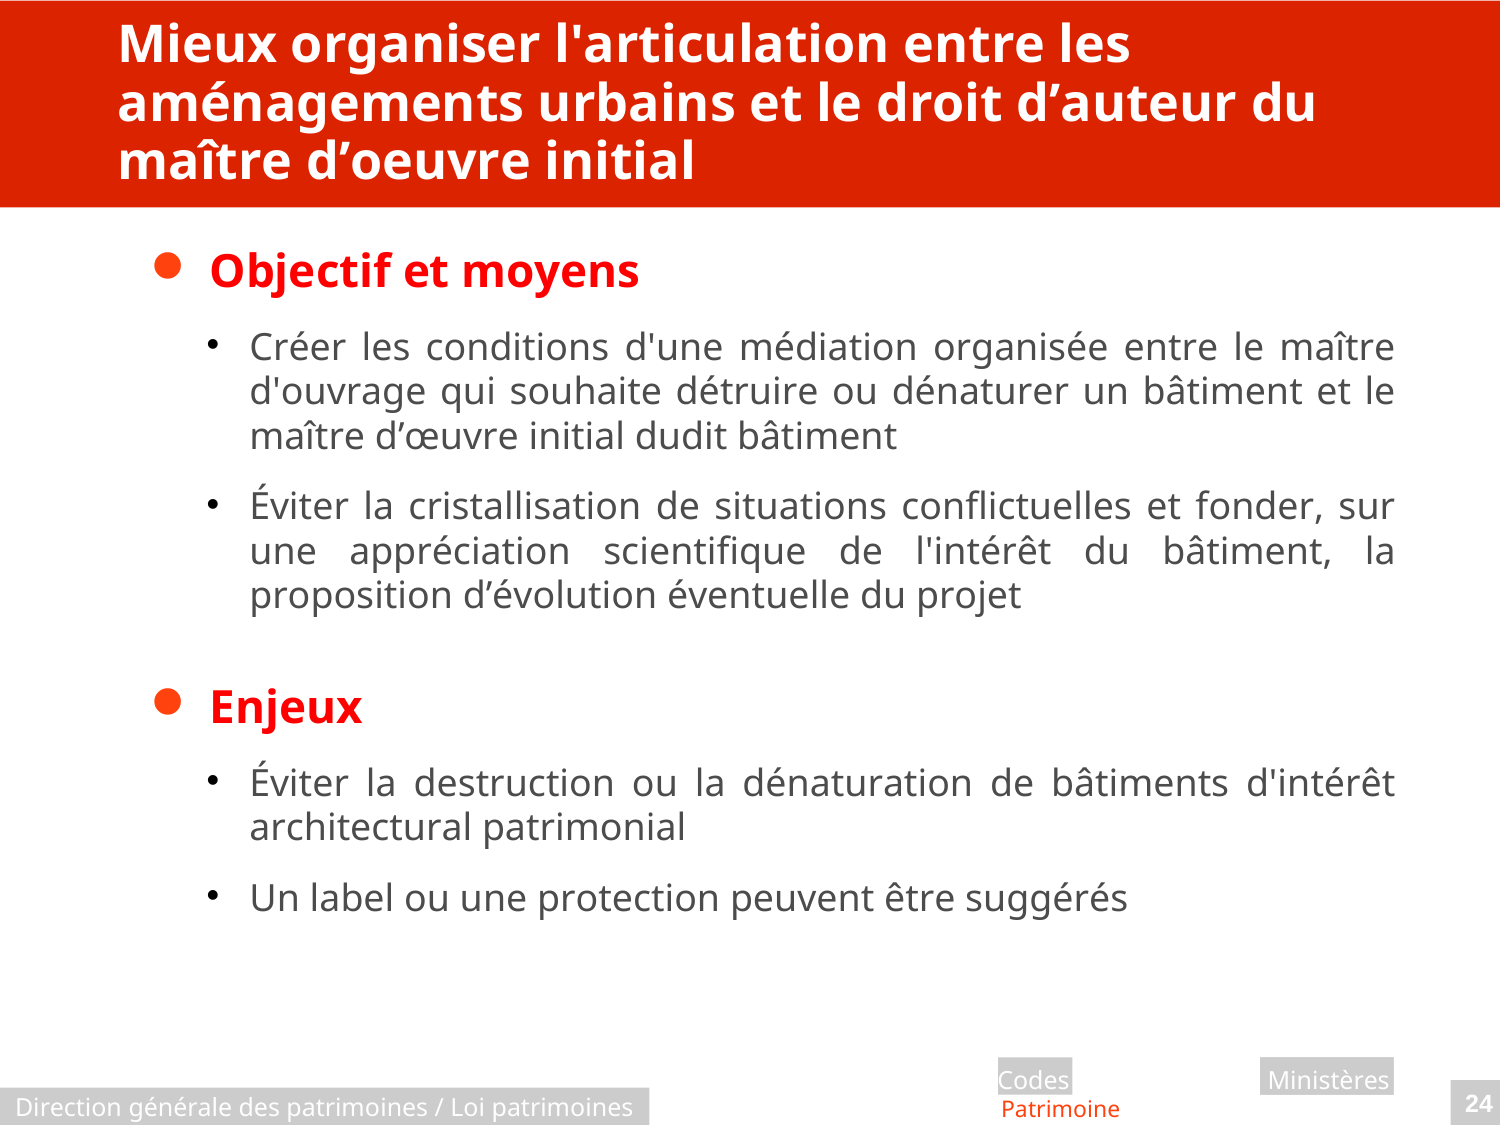

Mieux organiser l'articulation entre les aménagements urbains et le droit d’auteur du maître d’oeuvre initial
# Objectif et moyens
Créer les conditions d'une médiation organisée entre le maître d'ouvrage qui souhaite détruire ou dénaturer un bâtiment et le maître d’œuvre initial dudit bâtiment
Éviter la cristallisation de situations conflictuelles et fonder, sur une appréciation scientifique de l'intérêt du bâtiment, la proposition d’évolution éventuelle du projet
Enjeux
Éviter la destruction ou la dénaturation de bâtiments d'intérêt architectural patrimonial
Un label ou une protection peuvent être suggérés
Codes
Ministères
Ministères
Patrimoine